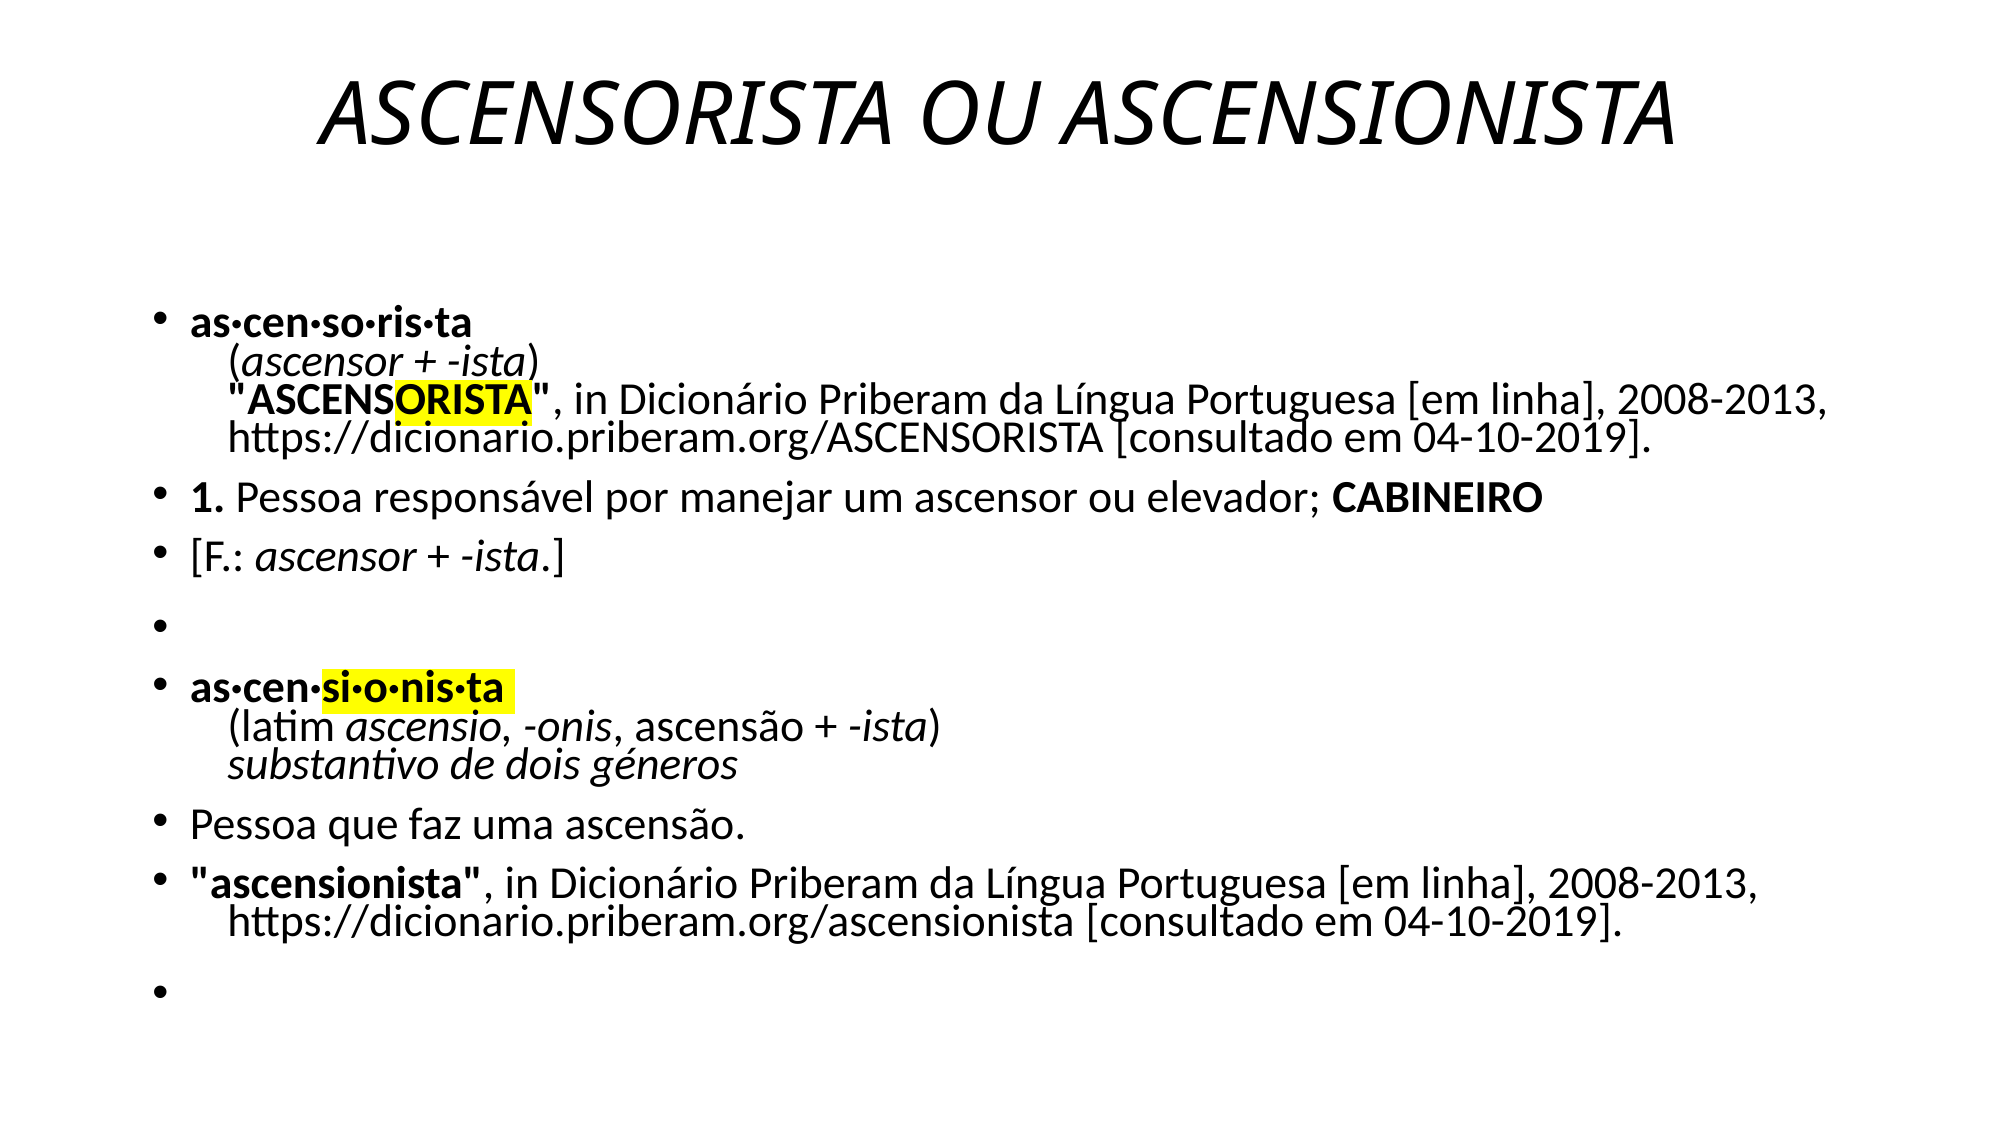

# ASCENSORISTA OU ASCENSIONISTA
as·cen·so·ris·ta
(ascensor + -ista)
"ASCENSORISTA", in Dicionário Priberam da Língua Portuguesa [em linha], 2008-2013, https://dicionario.priberam.org/ASCENSORISTA [consultado em 04-10-2019].
1. Pessoa responsável por manejar um ascensor ou elevador; CABINEIRO
[F.: ascensor + -ista.]
as·cen·si·o·nis·ta
(latim ascensio, -onis, ascensão + -ista)
substantivo de dois géneros
Pessoa que faz uma ascensão.
"ascensionista", in Dicionário Priberam da Língua Portuguesa [em linha], 2008-2013, https://dicionario.priberam.org/ascensionista [consultado em 04-10-2019].